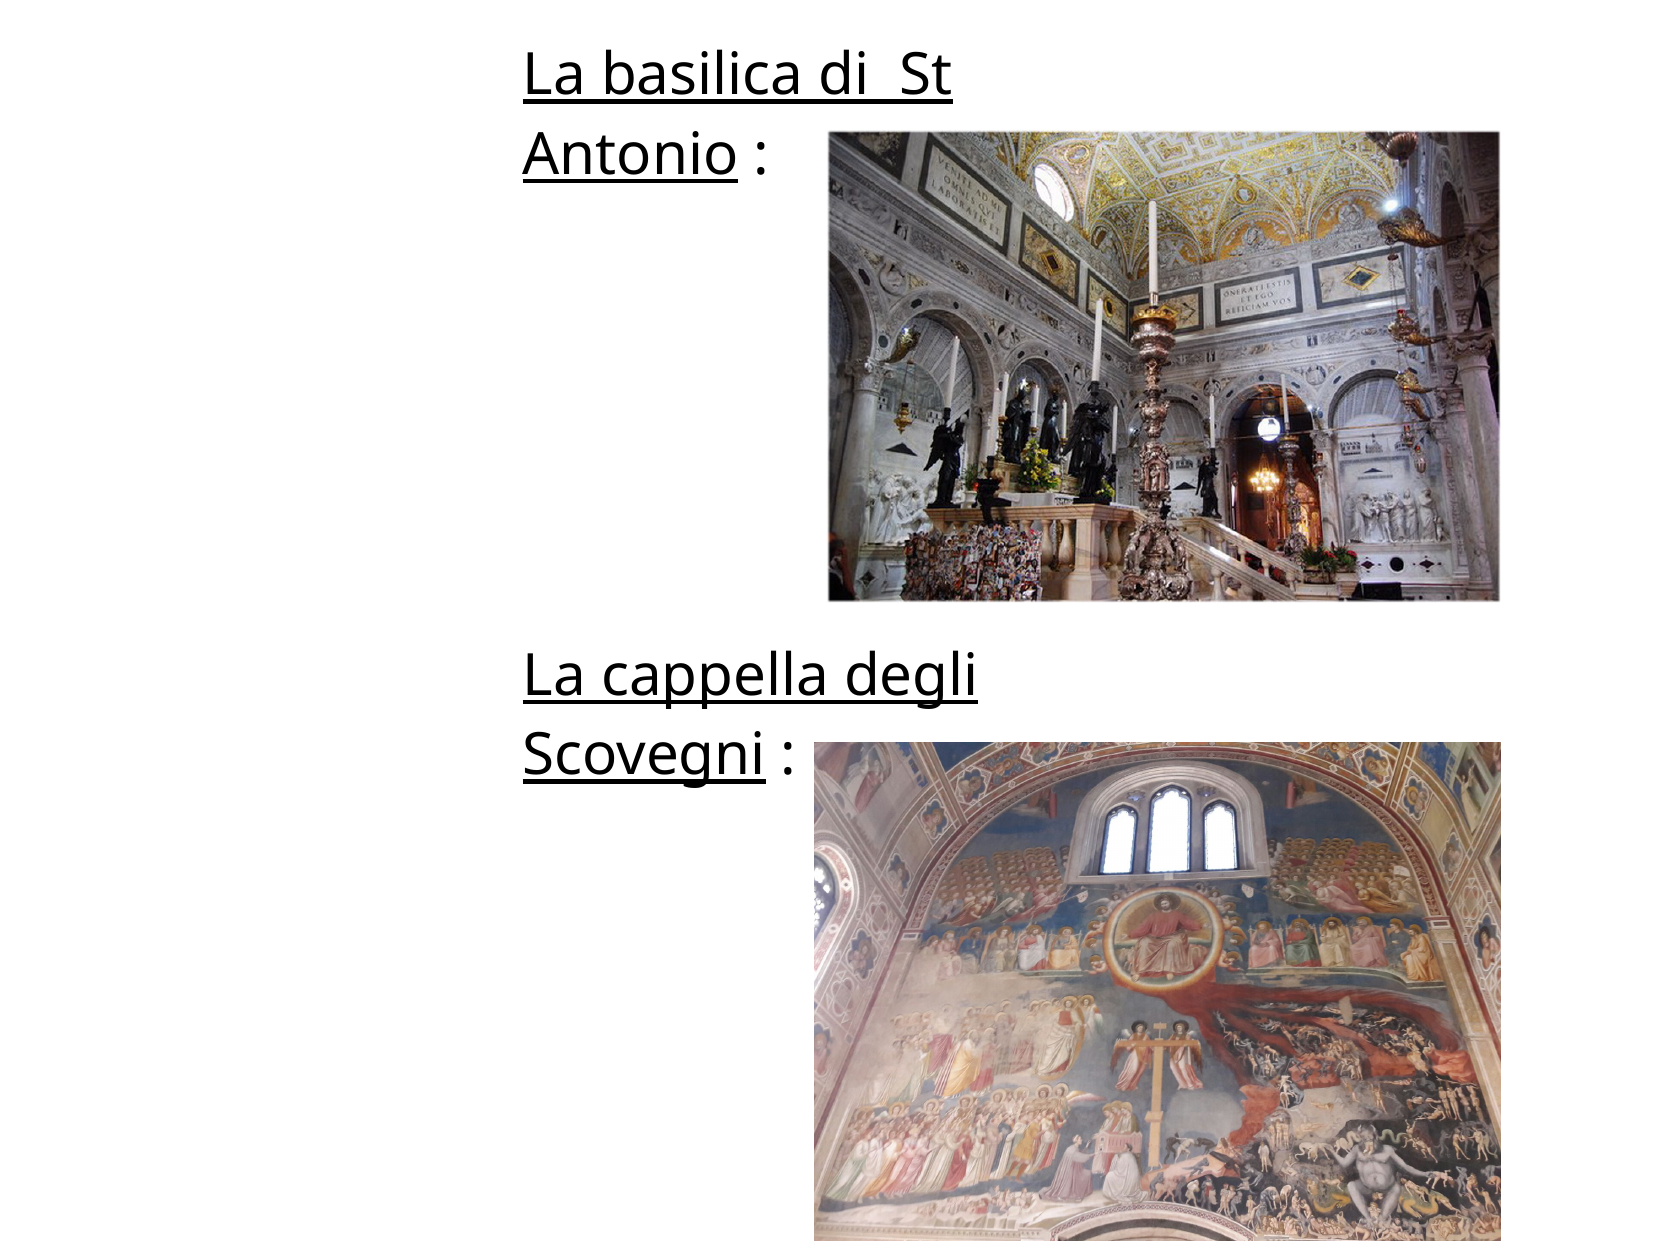

La basilica di St Antonio :
La cappella degli Scovegni :